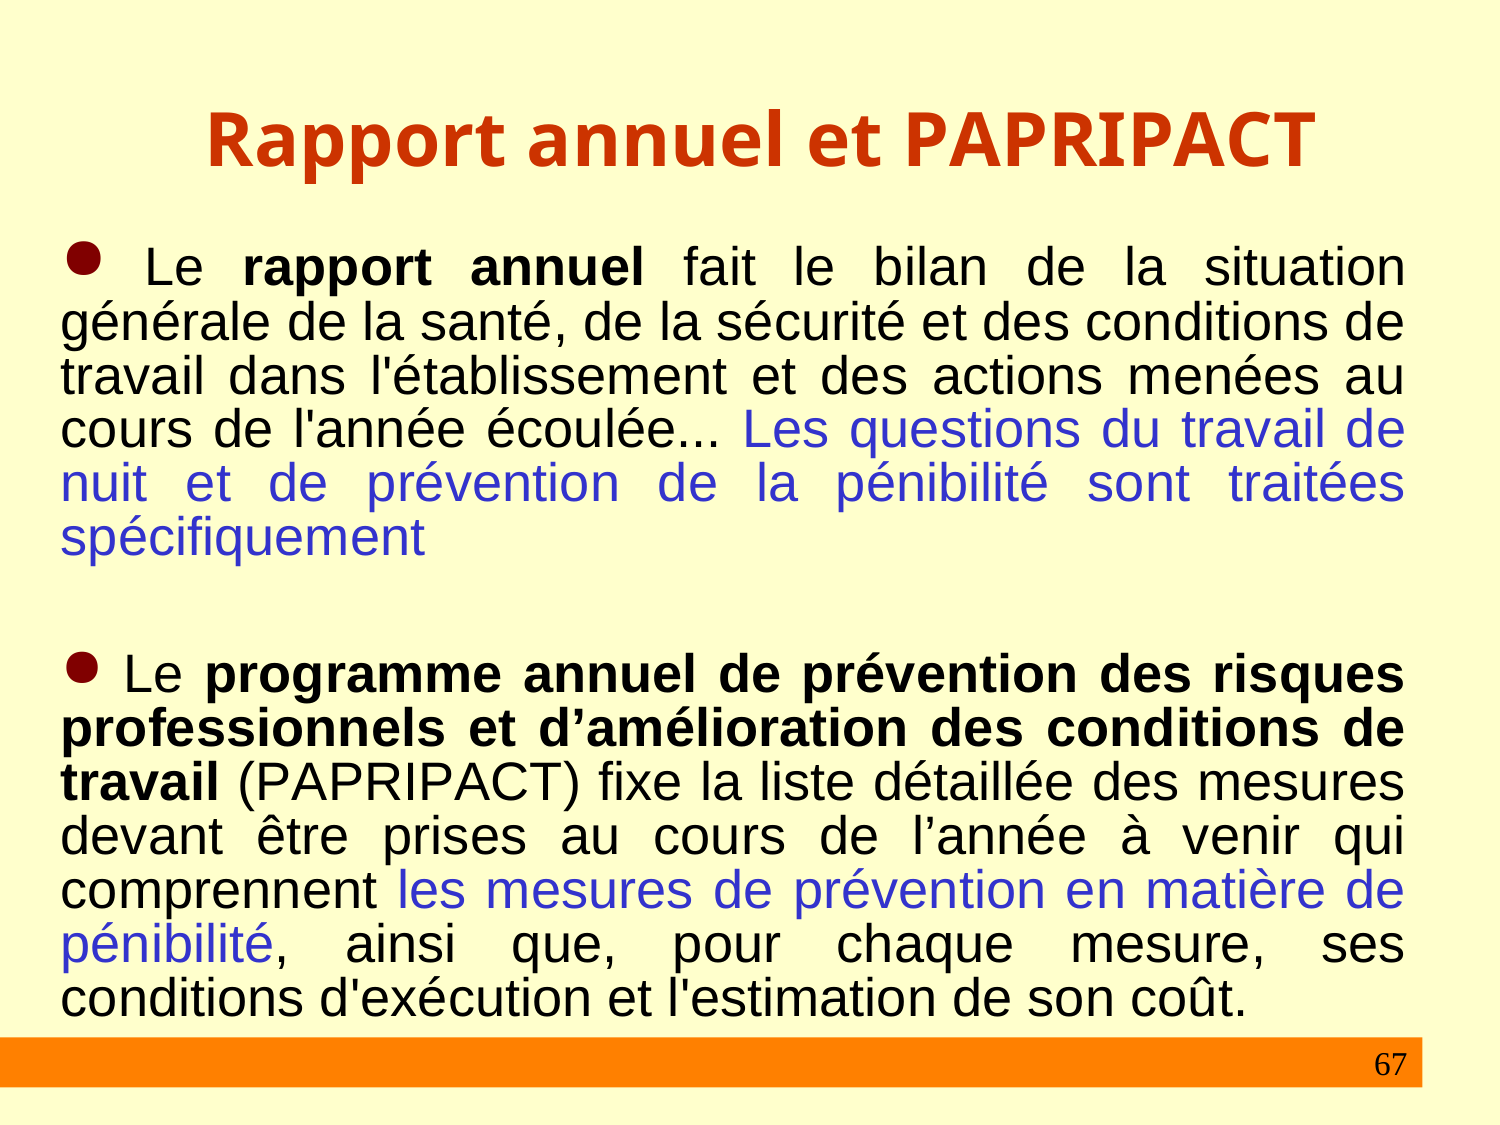

# Rapport annuel et PAPRIPACT
 Le rapport annuel fait le bilan de la situation générale de la santé, de la sécurité et des conditions de travail dans l'établissement et des actions menées au cours de l'année écoulée... Les questions du travail de nuit et de prévention de la pénibilité sont traitées spécifiquement
 Le programme annuel de prévention des risques professionnels et d’amélioration des conditions de travail (PAPRIPACT) fixe la liste détaillée des mesures devant être prises au cours de l’année à venir qui comprennent les mesures de prévention en matière de pénibilité, ainsi que, pour chaque mesure, ses conditions d'exécution et l'estimation de son coût.